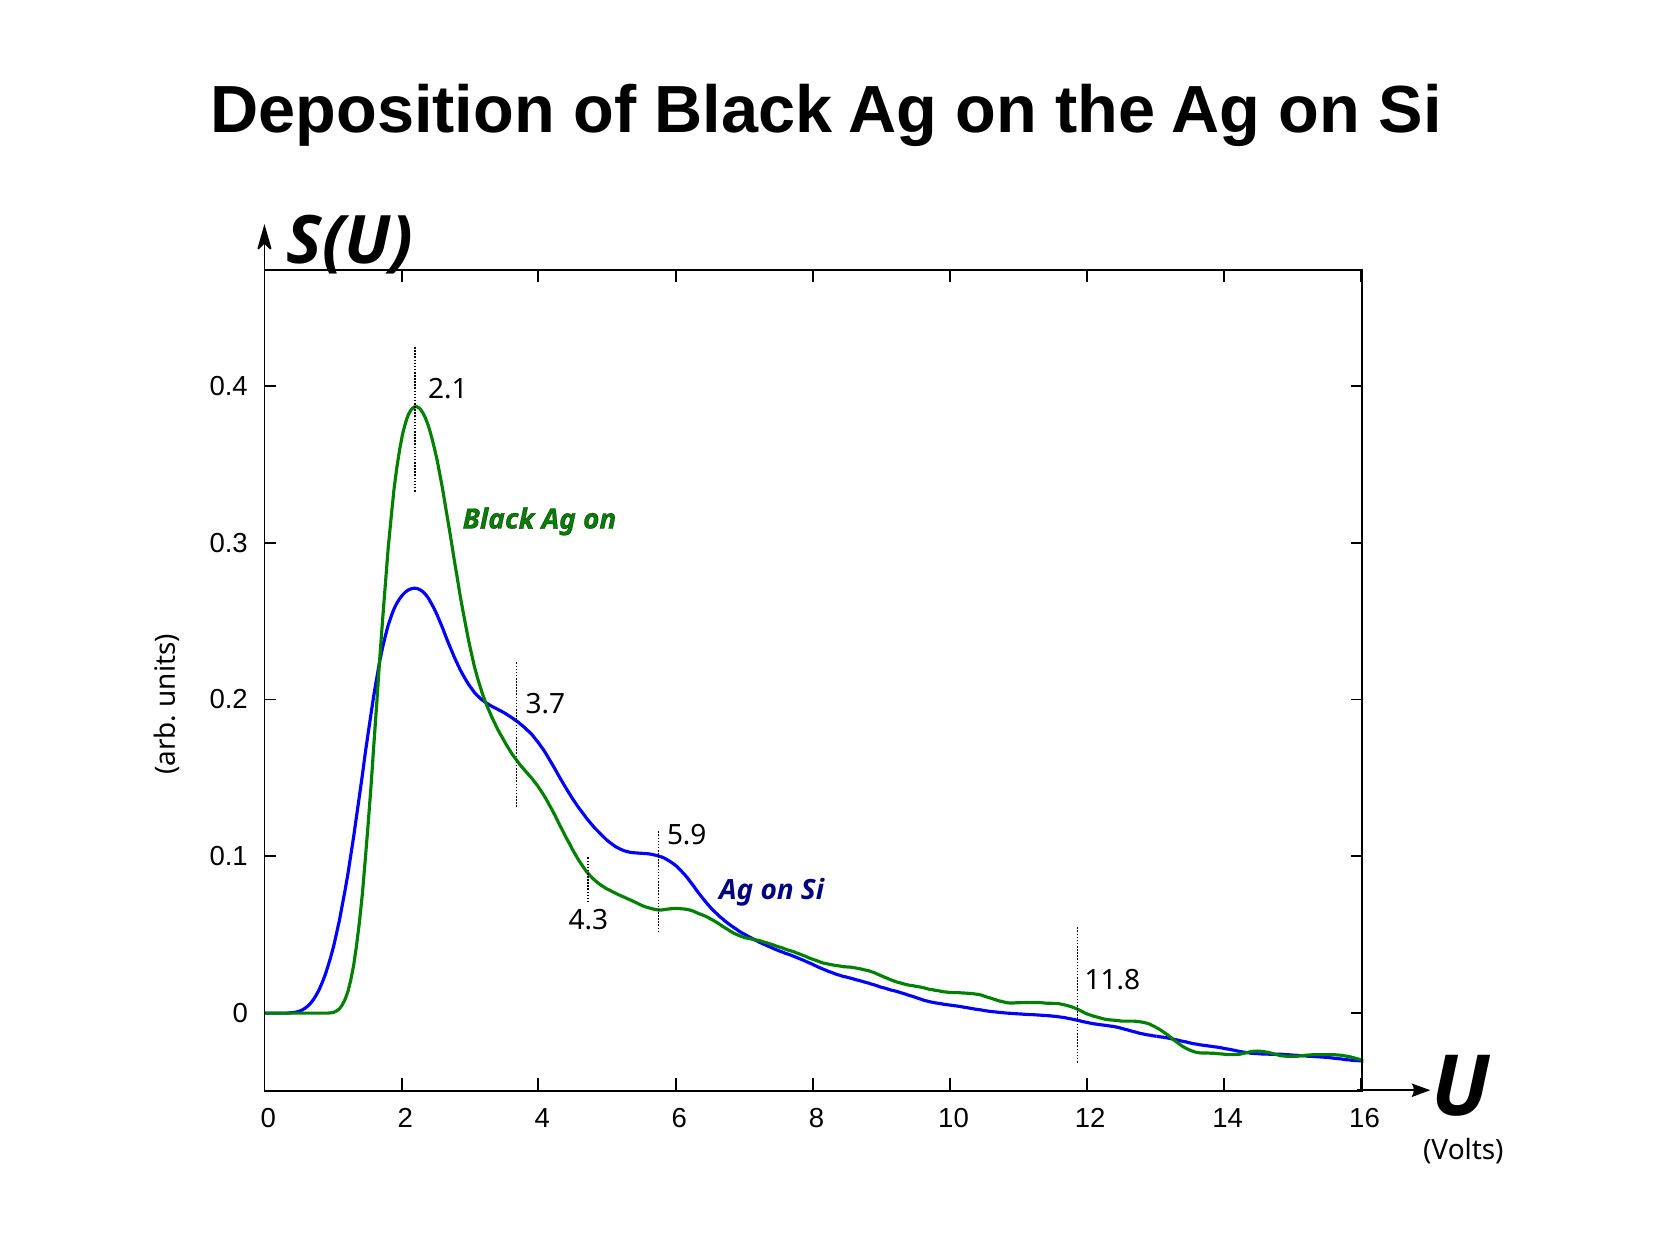

# Deposition of Black Ag on the Ag on Si